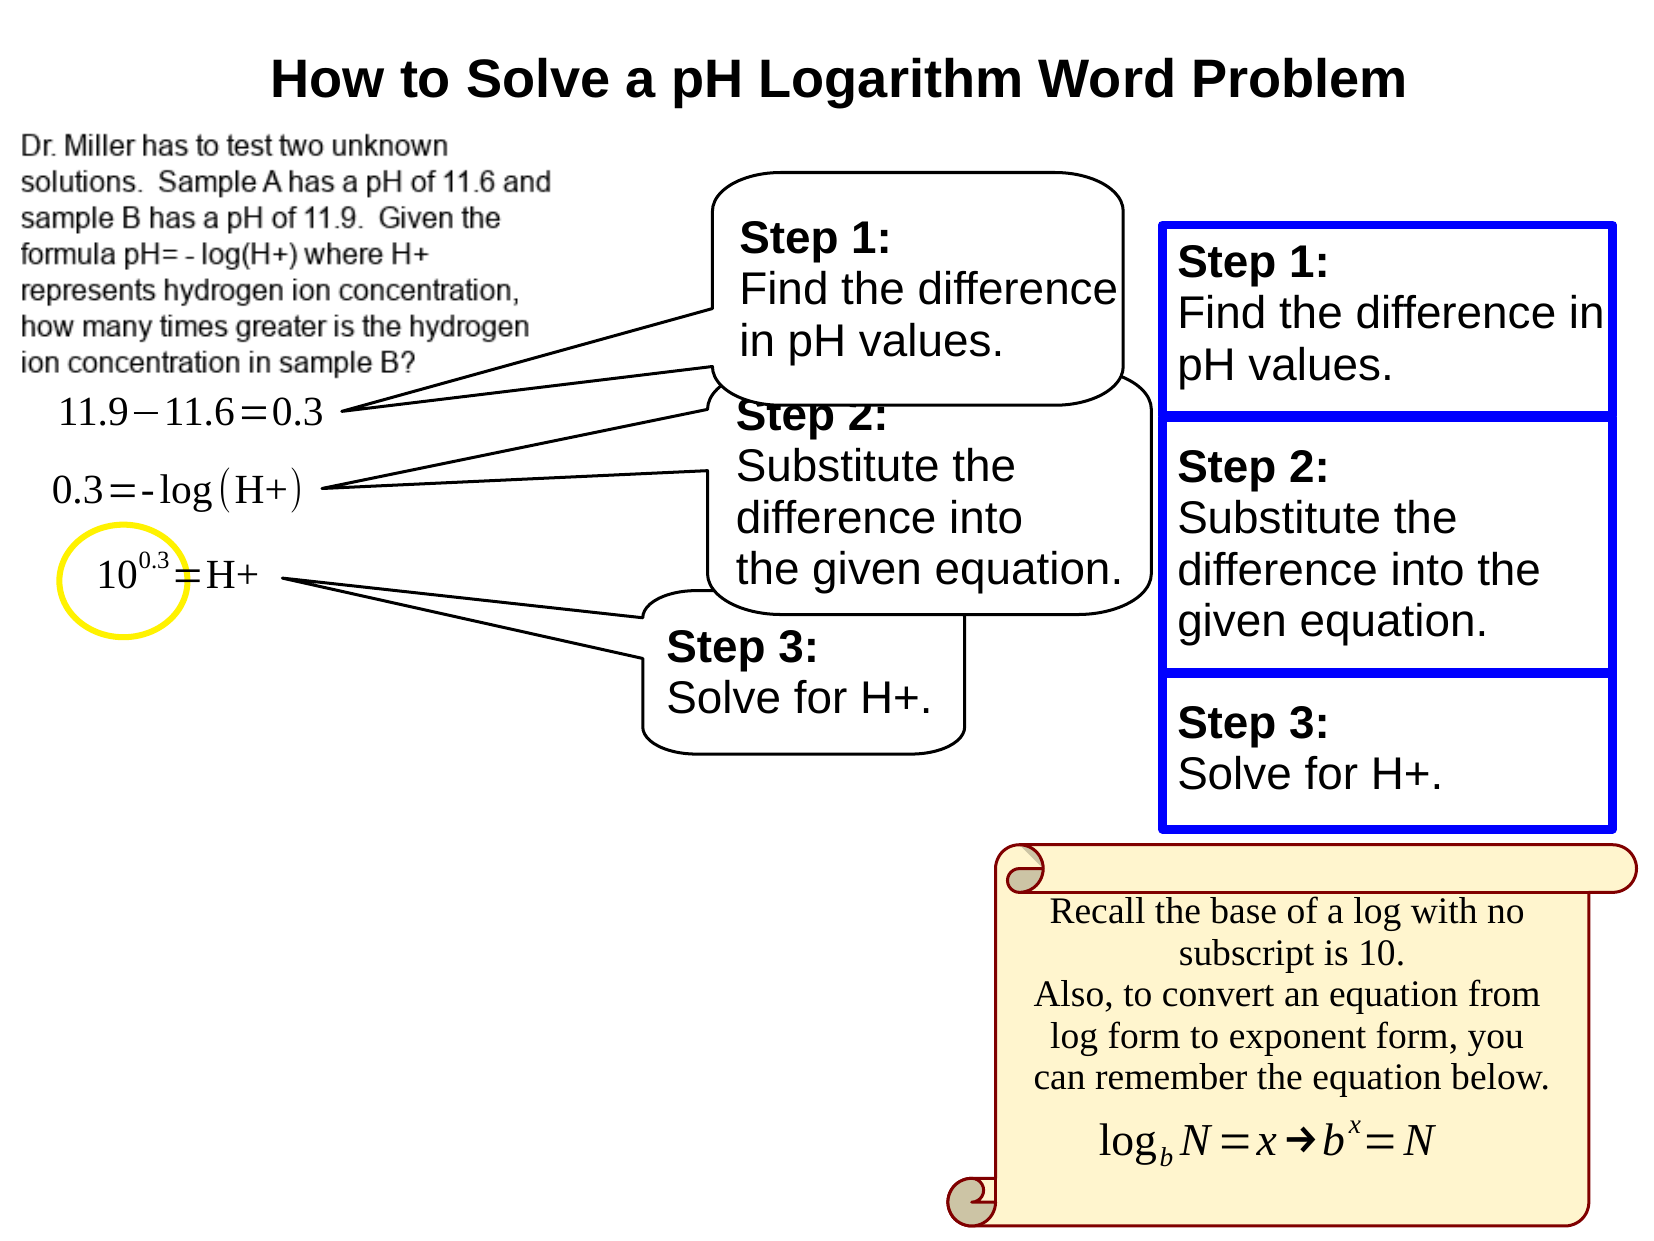

How to Solve a pH Logarithm Word Problem
Step 1:
Find the difference
in pH values.
Step 1:
Find the difference in pH values.
Step 2:
Substitute the difference into the given equation.
Step 3:
Solve for H+.
Step 2:
Substitute the
difference into
the given equation.
Step 3:
Solve for H+.
Recall the base of a log with no
subscript is 10.
Also, to convert an equation from
log form to exponent form, you
can remember the equation below.